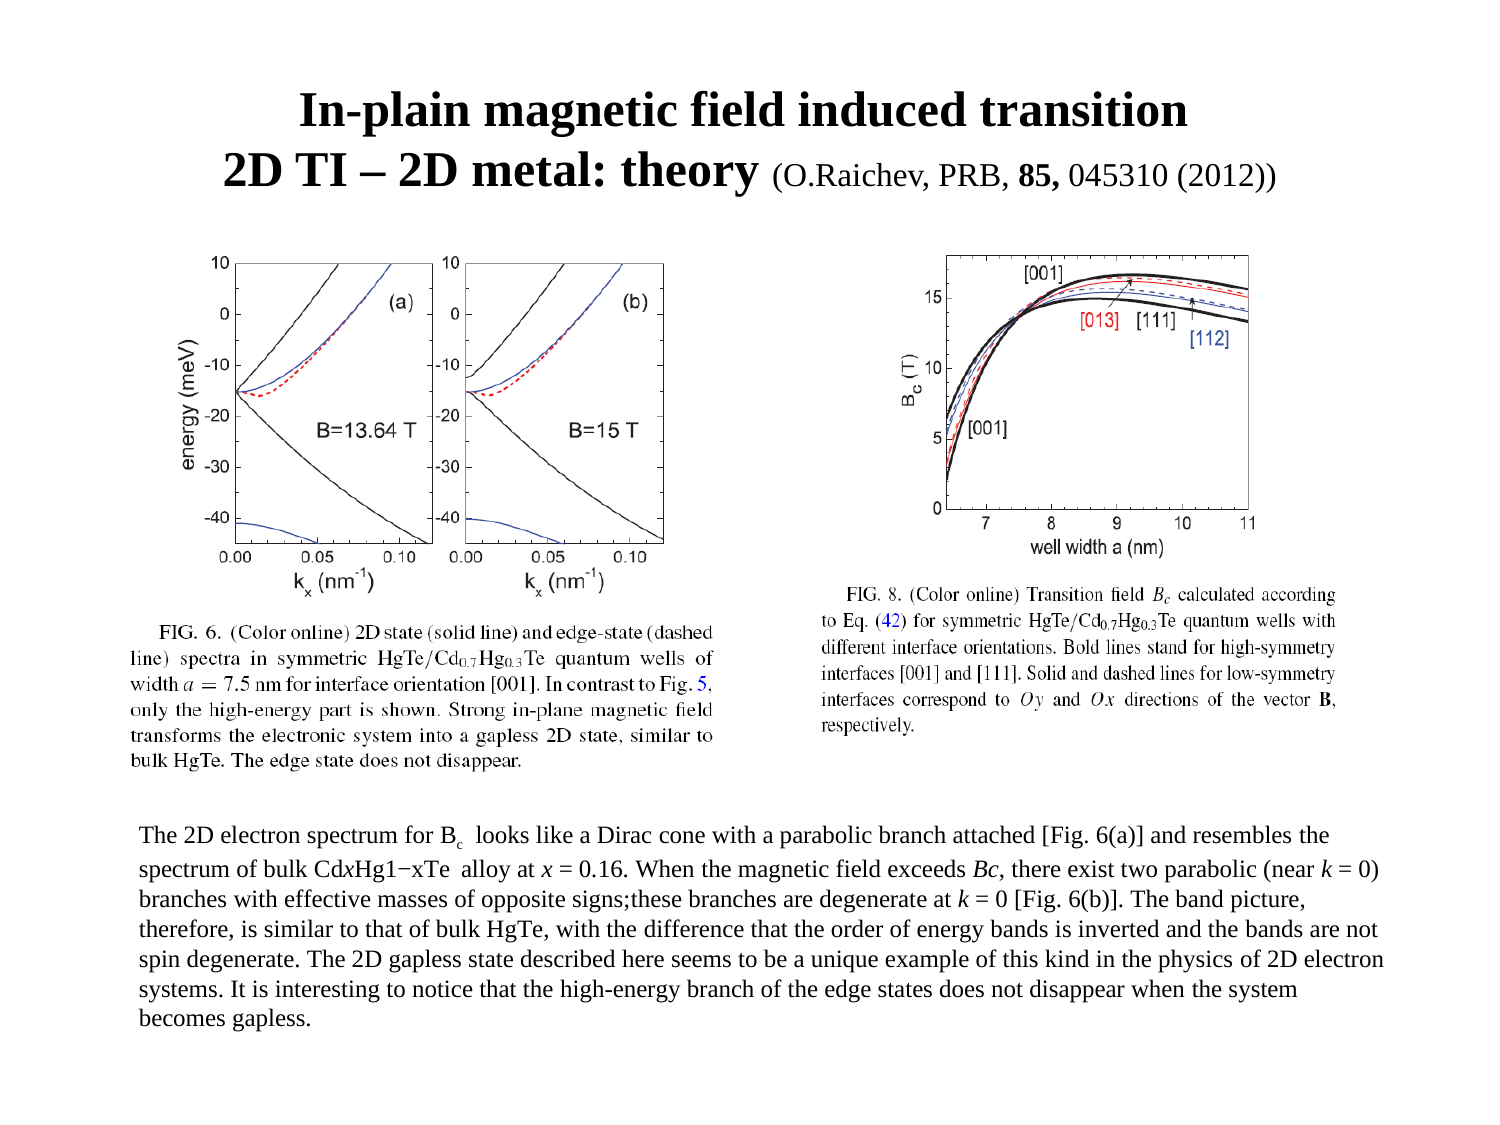

# In-plain magnetic field induced transition 2D TI – 2D metal: theory (O.Raichev, PRB, 85, 045310 (2012))
The 2D electron spectrum for Bc looks like a Dirac cone with a parabolic branch attached [Fig. 6(a)] and resembles the spectrum of bulk CdxHg1−xTexalloy at x = 0.16. When the magnetic field exceeds Bc, there exist two parabolic (near k = 0) branches with effective masses of opposite signs;these branches are degenerate at k = 0 [Fig. 6(b)]. The band picture, therefore, is similar to that of bulk HgTe, with the difference that the order of energy bands is inverted and the bands are not spin degenerate. The 2D gapless state described here seems to be a unique example of this kind in the physics of 2D electron systems. It is interesting to notice that the high-energy branch of the edge states does not disappear when the system becomes gapless.